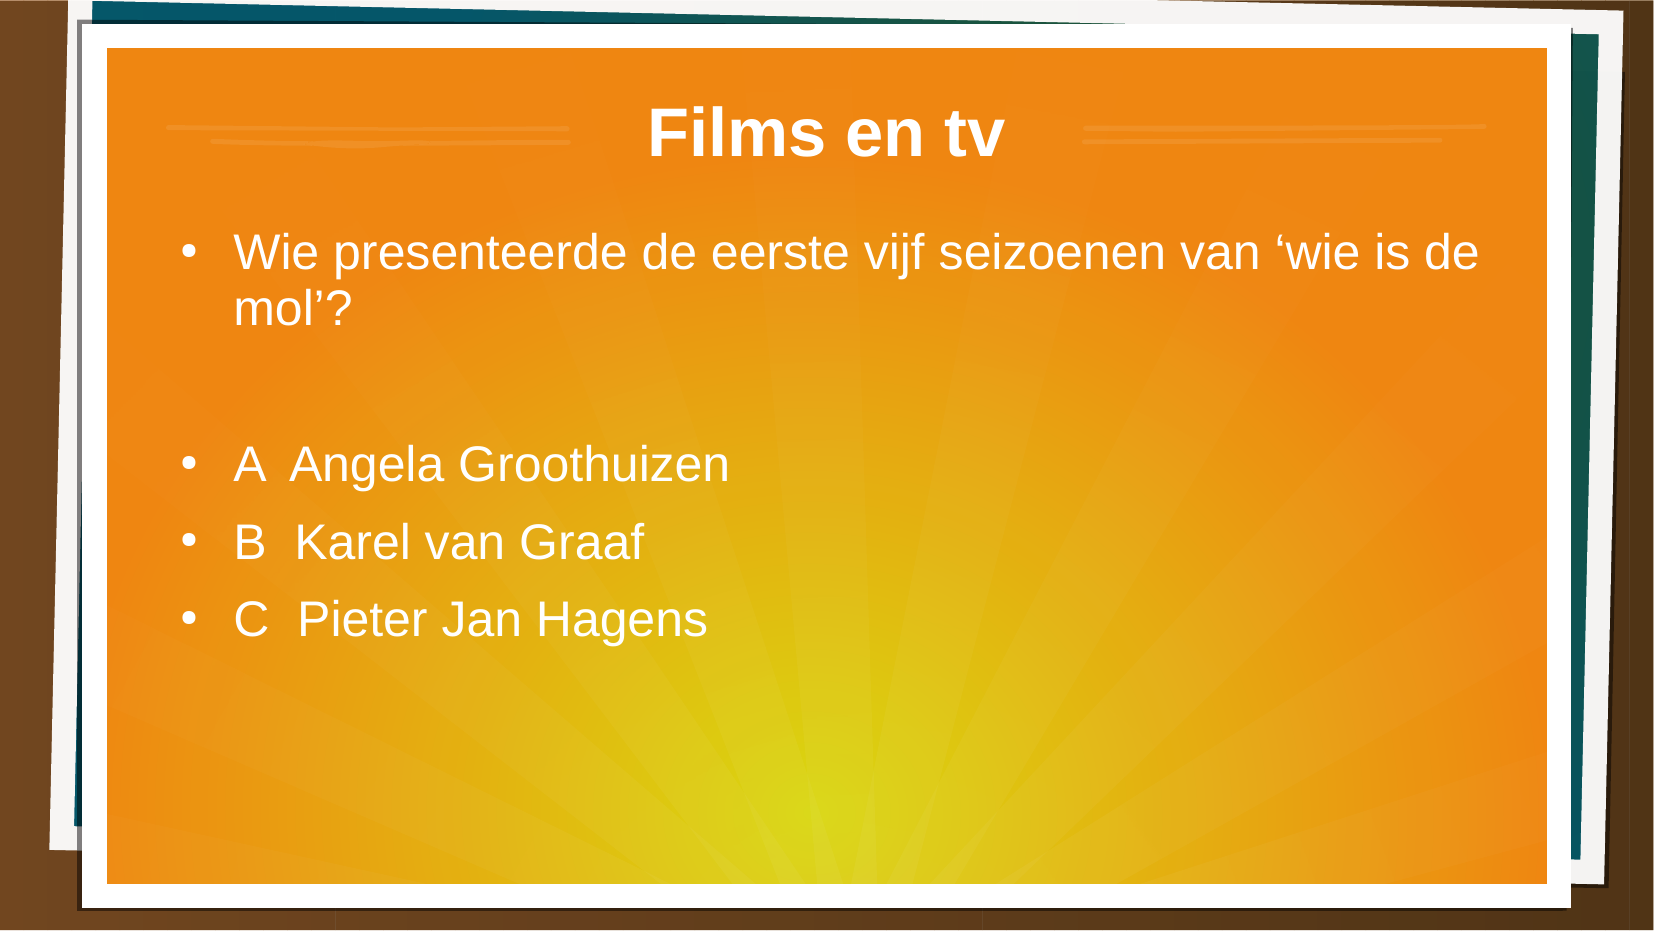

# Films en tv
Wie presenteerde de eerste vijf seizoenen van ‘wie is de mol’?
A Angela Groothuizen
B Karel van Graaf
C Pieter Jan Hagens